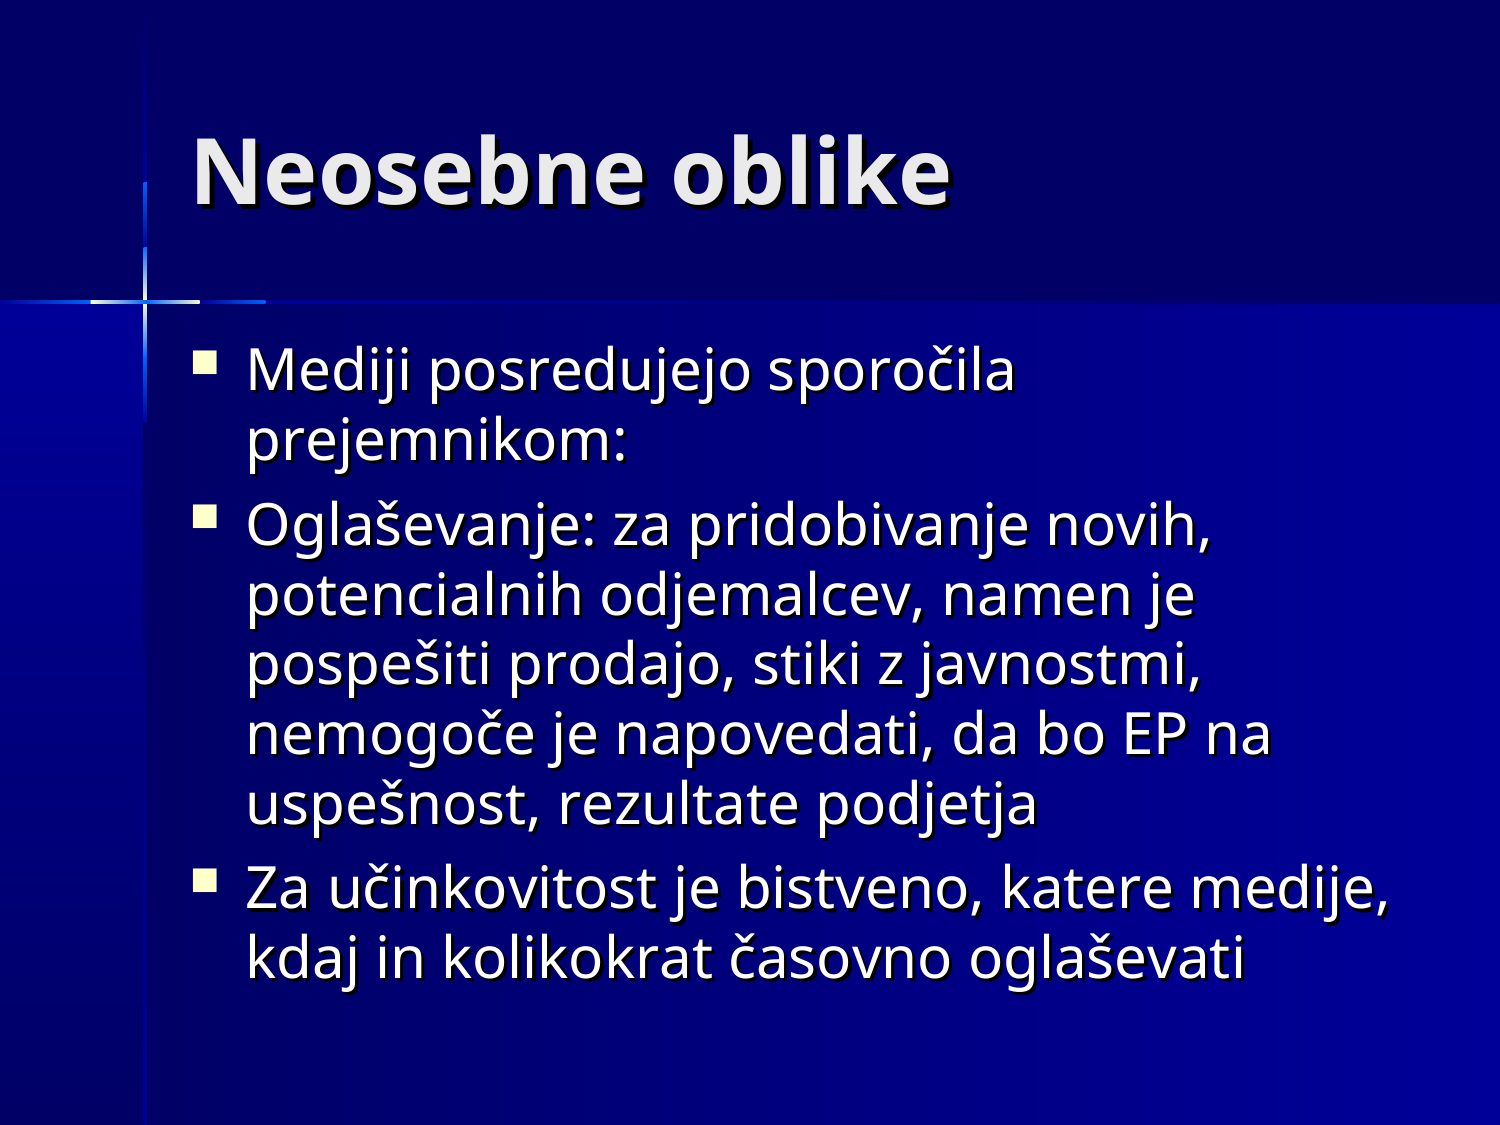

# Neosebne oblike
Mediji posredujejo sporočila prejemnikom:
Oglaševanje: za pridobivanje novih, potencialnih odjemalcev, namen je pospešiti prodajo, stiki z javnostmi, nemogoče je napovedati, da bo EP na uspešnost, rezultate podjetja
Za učinkovitost je bistveno, katere medije, kdaj in kolikokrat časovno oglaševati